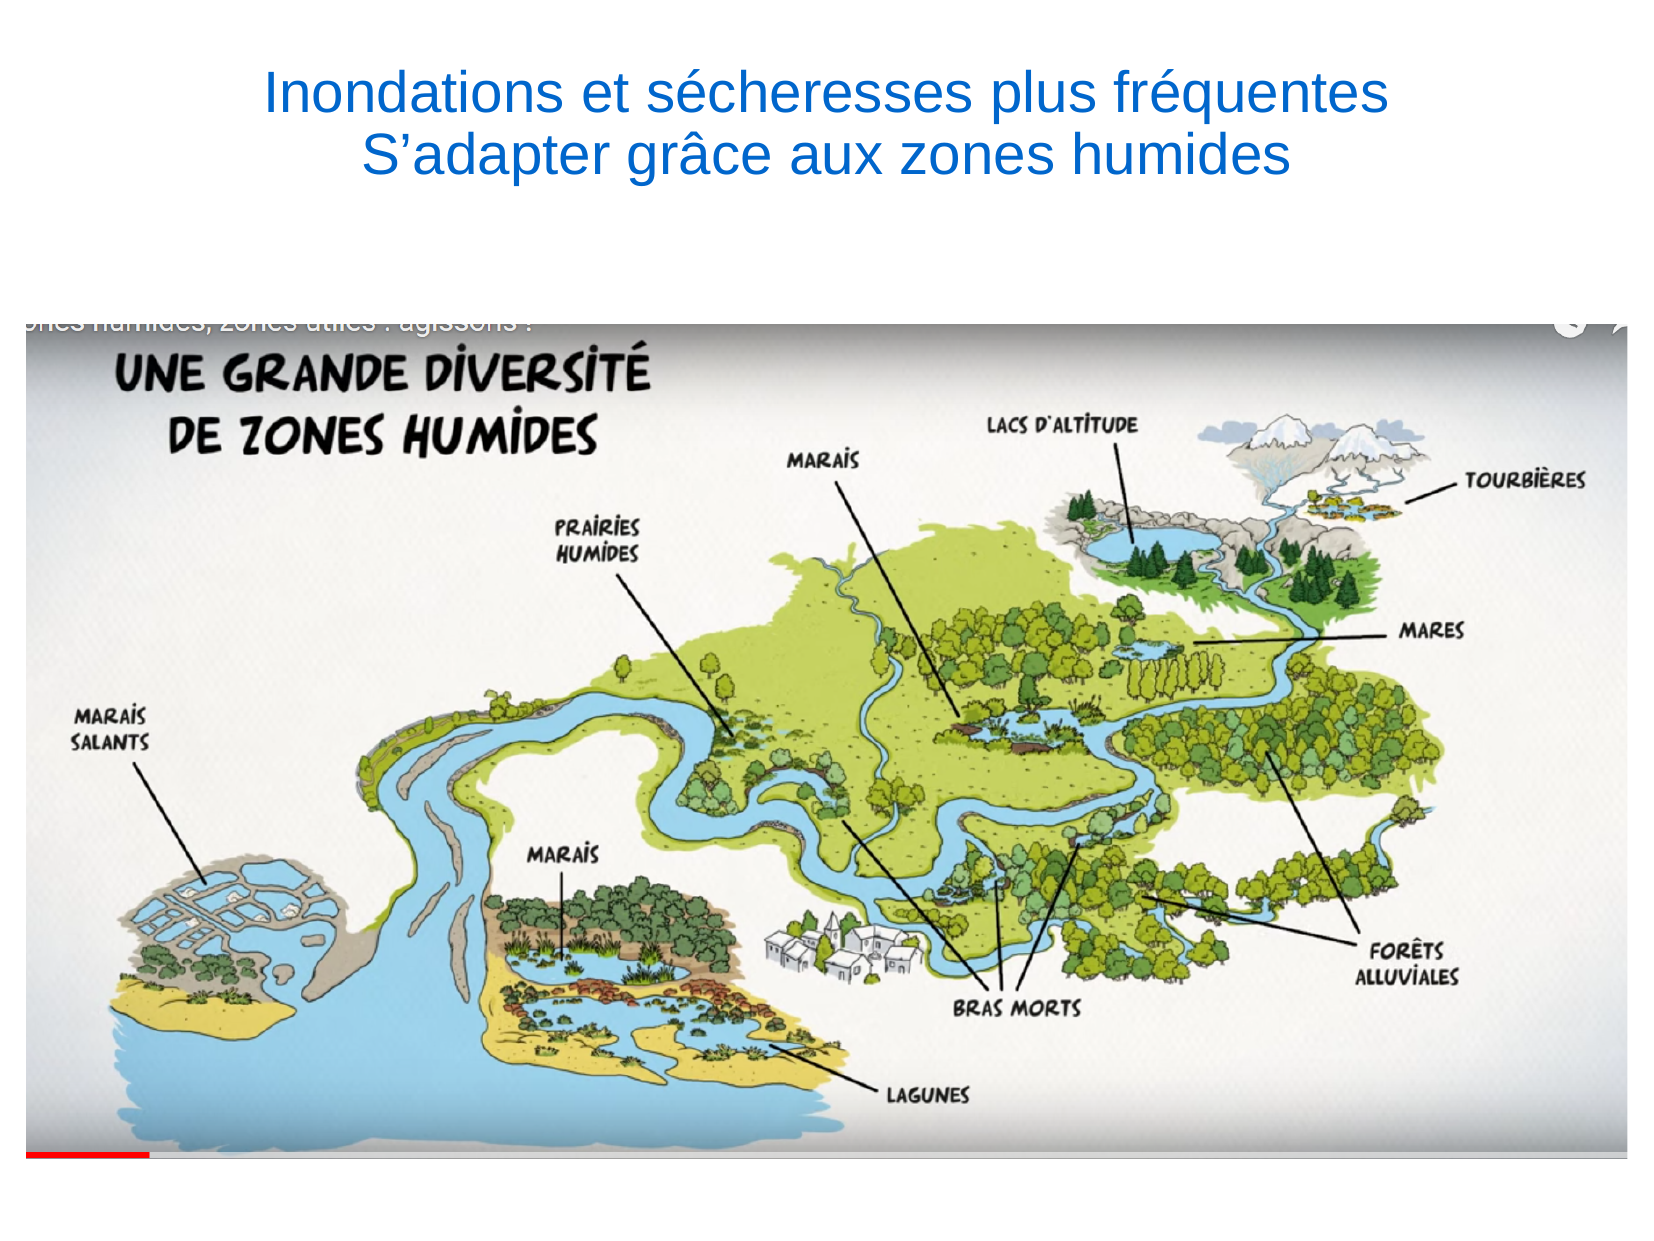

# Inondations et sécheresses plus fréquentes S’adapter grâce aux zones humides